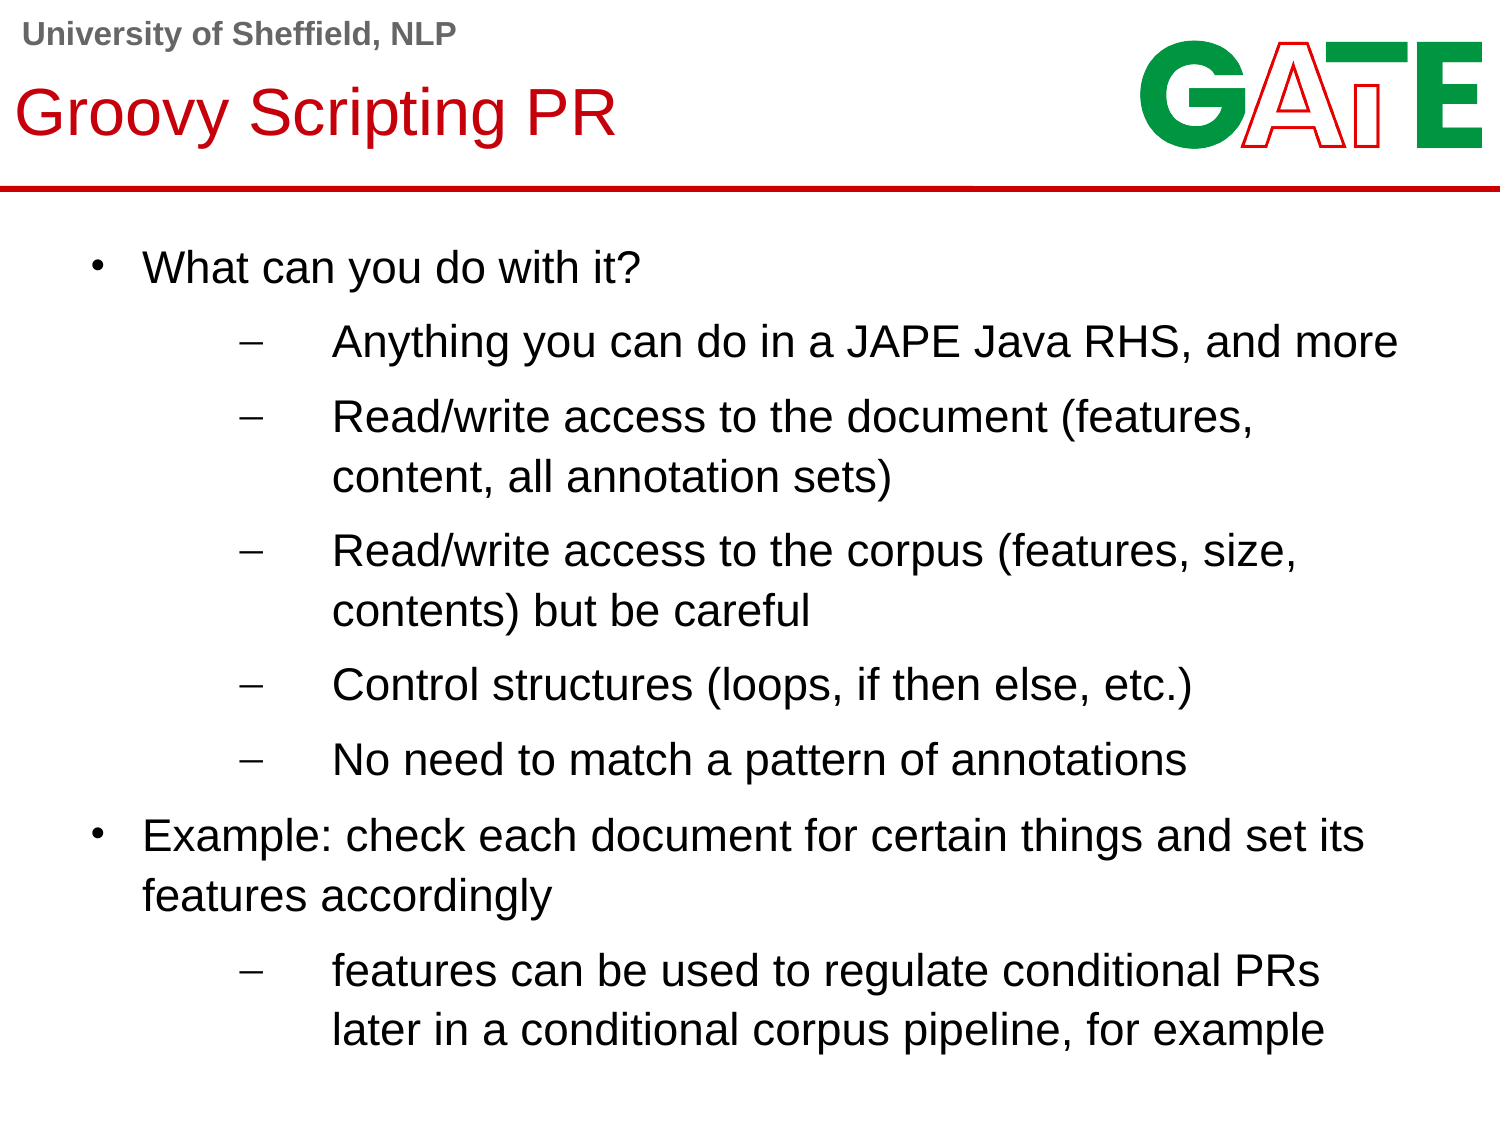

# Groovy Scripting PR
What can you do with it?
Anything you can do in a JAPE Java RHS, and more
Read/write access to the document (features, content, all annotation sets)
Read/write access to the corpus (features, size, contents) but be careful
Control structures (loops, if then else, etc.)
No need to match a pattern of annotations
Example: check each document for certain things and set its features accordingly
features can be used to regulate conditional PRs later in a conditional corpus pipeline, for example